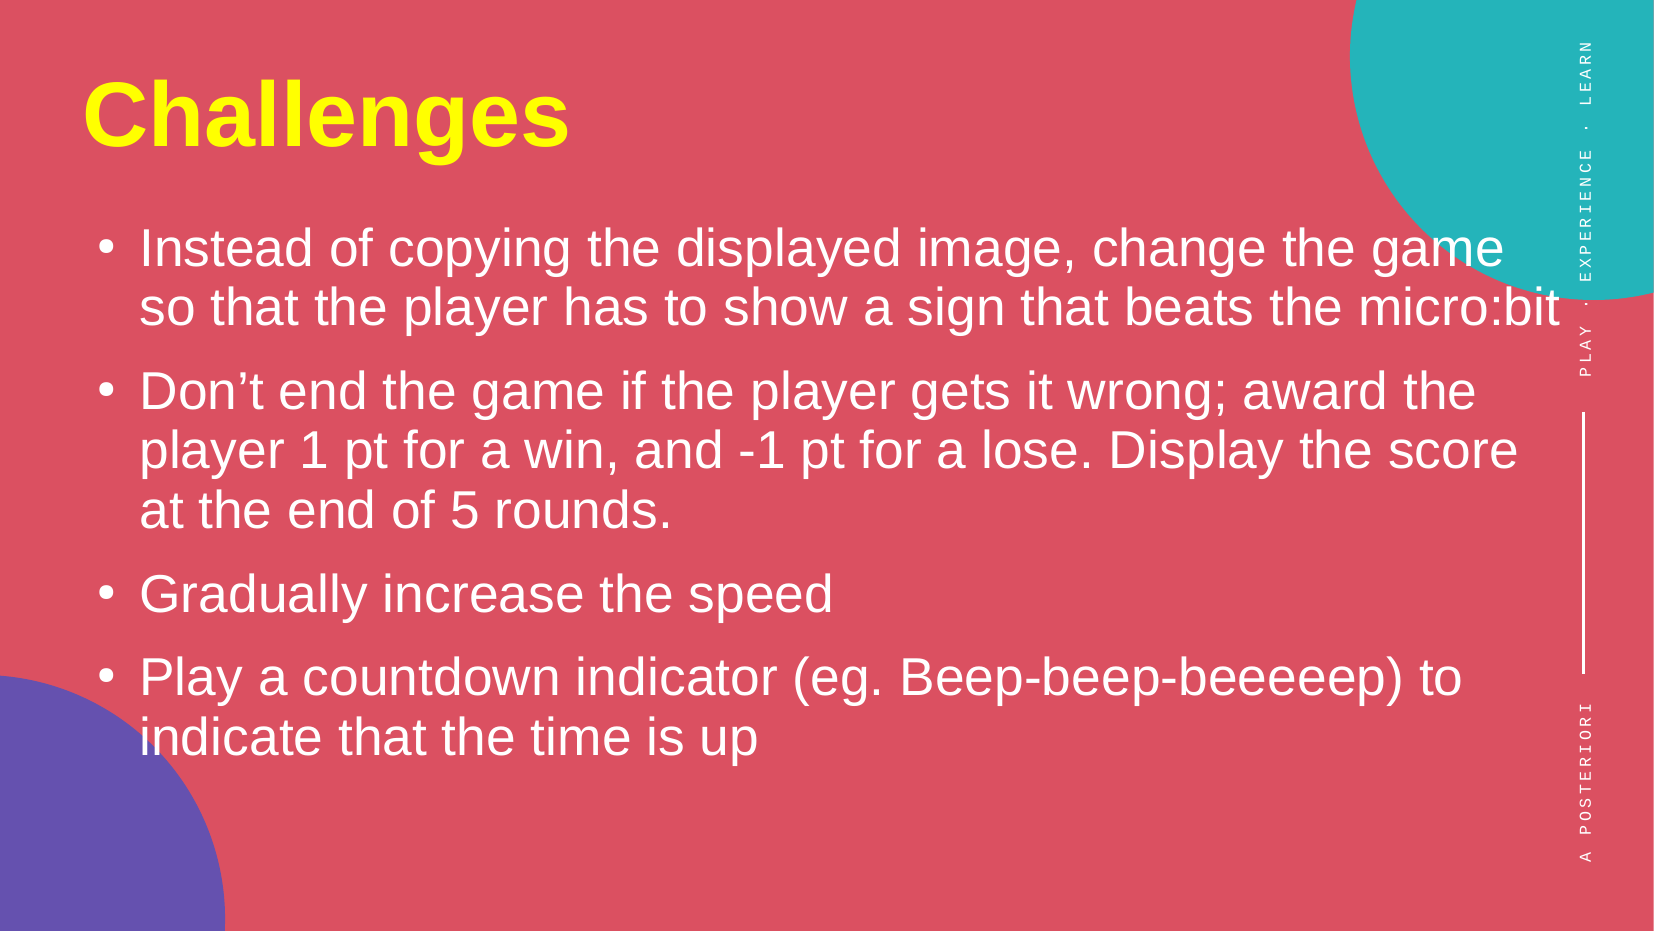

# Challenges
Instead of copying the displayed image, change the game so that the player has to show a sign that beats the micro:bit
Don’t end the game if the player gets it wrong; award the player 1 pt for a win, and -1 pt for a lose. Display the score at the end of 5 rounds.
Gradually increase the speed
Play a countdown indicator (eg. Beep-beep-beeeeep) to indicate that the time is up